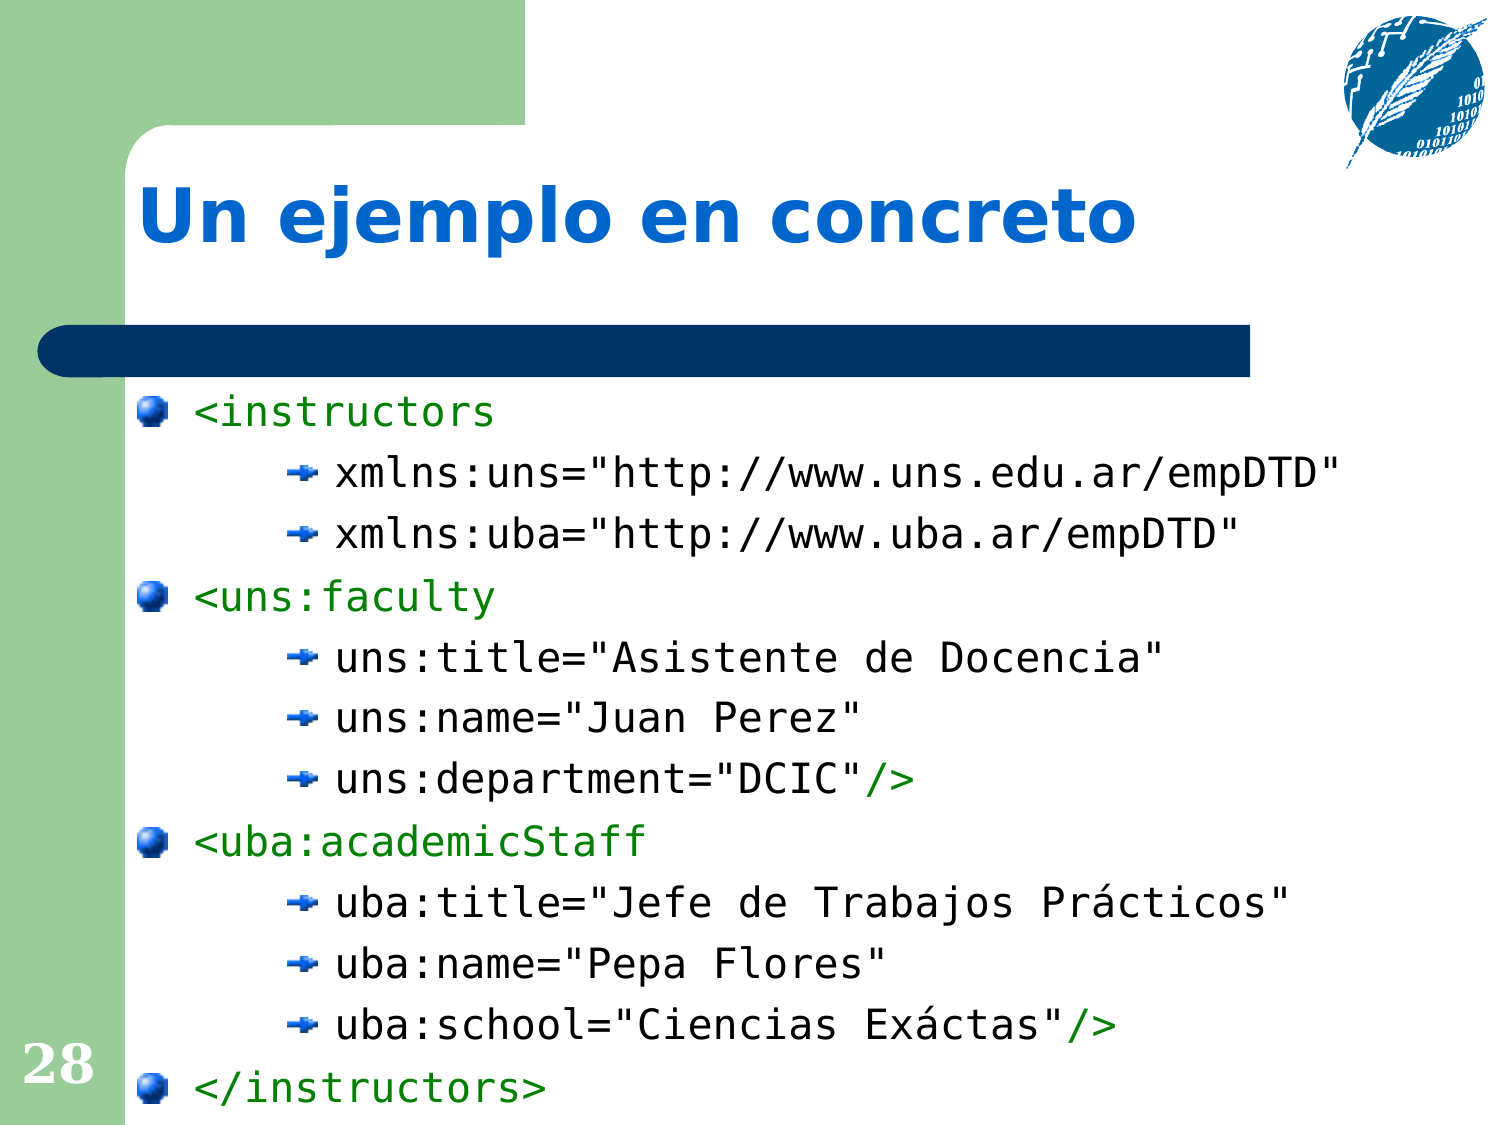

# Un ejemplo en concreto
<instructors
xmlns:uns="http://www.uns.edu.ar/empDTD"
xmlns:uba="http://www.uba.ar/empDTD"
<uns:faculty
uns:title="Asistente de Docencia"
uns:name="Juan Perez"
uns:department="DCIC"/>
<uba:academicStaff
uba:title="Jefe de Trabajos Prácticos"
uba:name="Pepa Flores"
uba:school="Ciencias Exáctas"/>
</instructors>
28